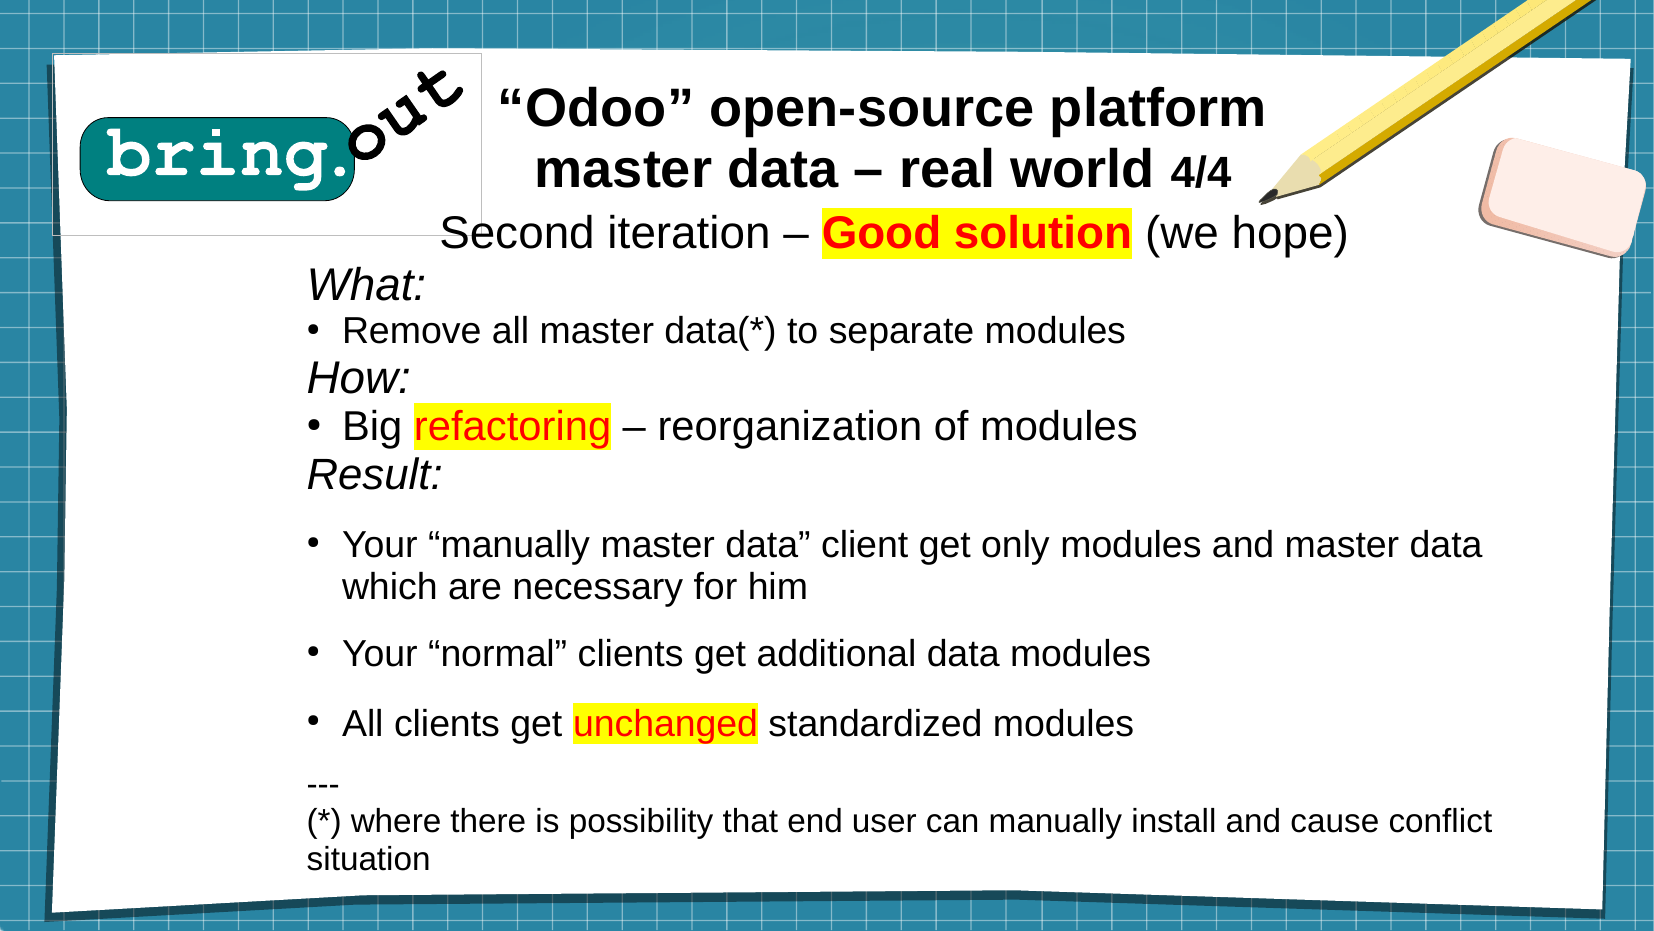

# “Odoo” open-source platform master data – real world 4/4
Second iteration – Good solution (we hope)
What:
Remove all master data(*) to separate modules
How:
Big refactoring – reorganization of modules
Result:
Your “manually master data” client get only modules and master data which are necessary for him
Your “normal” clients get additional data modules
All clients get unchanged standardized modules
---
(*) where there is possibility that end user can manually install and cause conflict situation